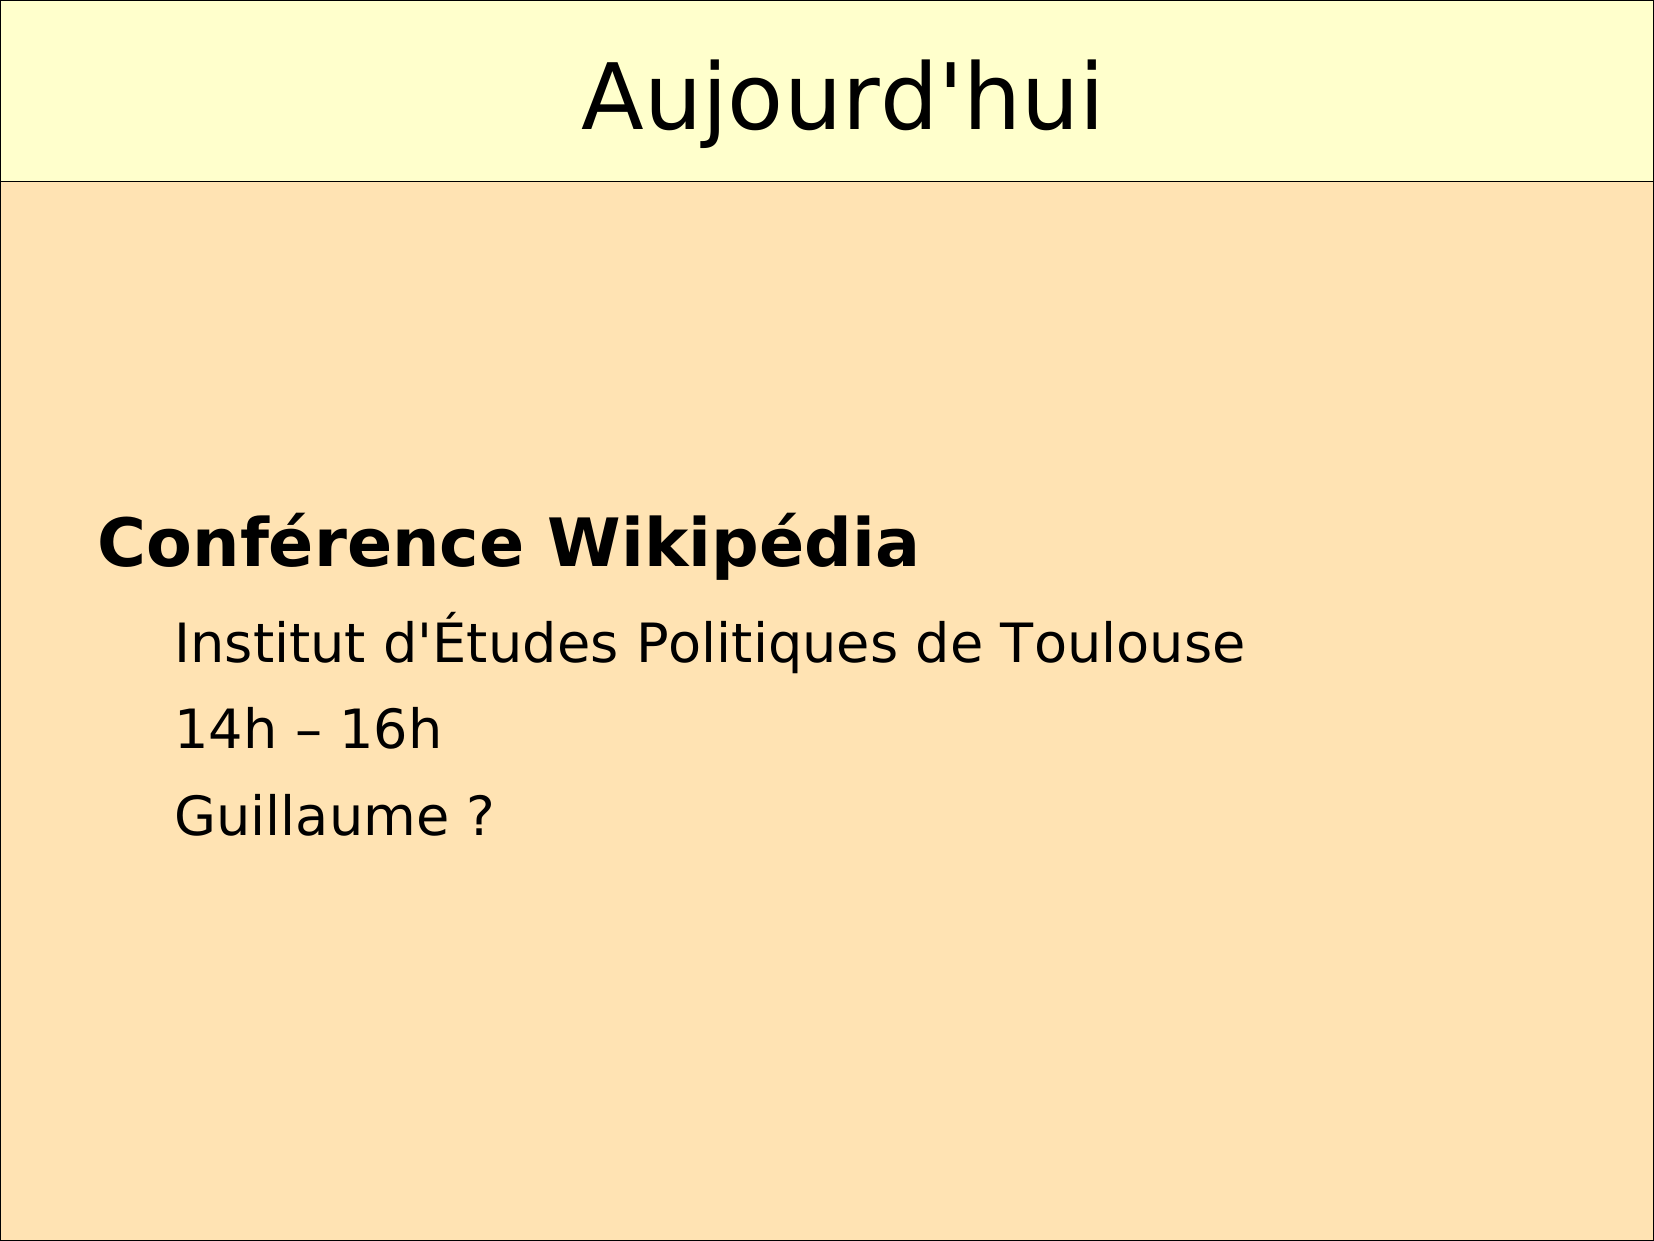

# Aujourd'hui
Conférence Wikipédia
Institut d'Études Politiques de Toulouse
14h – 16h
Guillaume ?